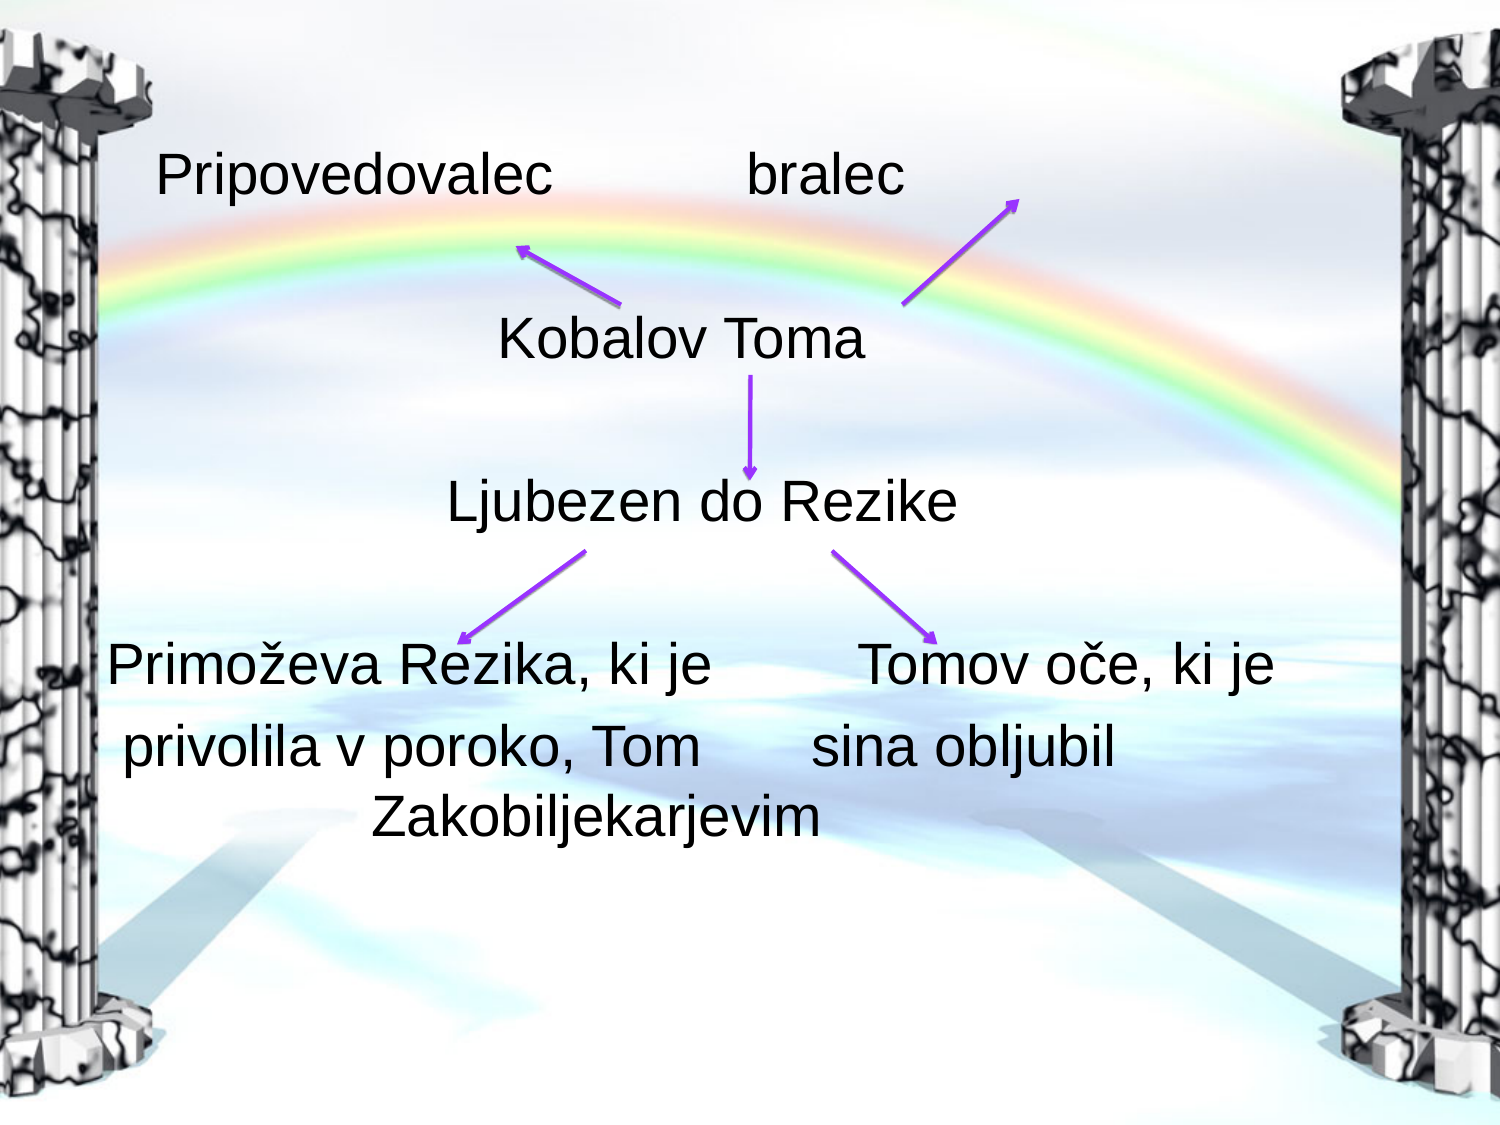

# Pripovedovalec		 	bralec
		 Kobalov Toma
	 	Ljubezen do Rezike
 Primoževa Rezika, ki je Tomov oče, ki je
 privolila v poroko, Tom 	 sina obljubil 					Zakobiljekarjevim